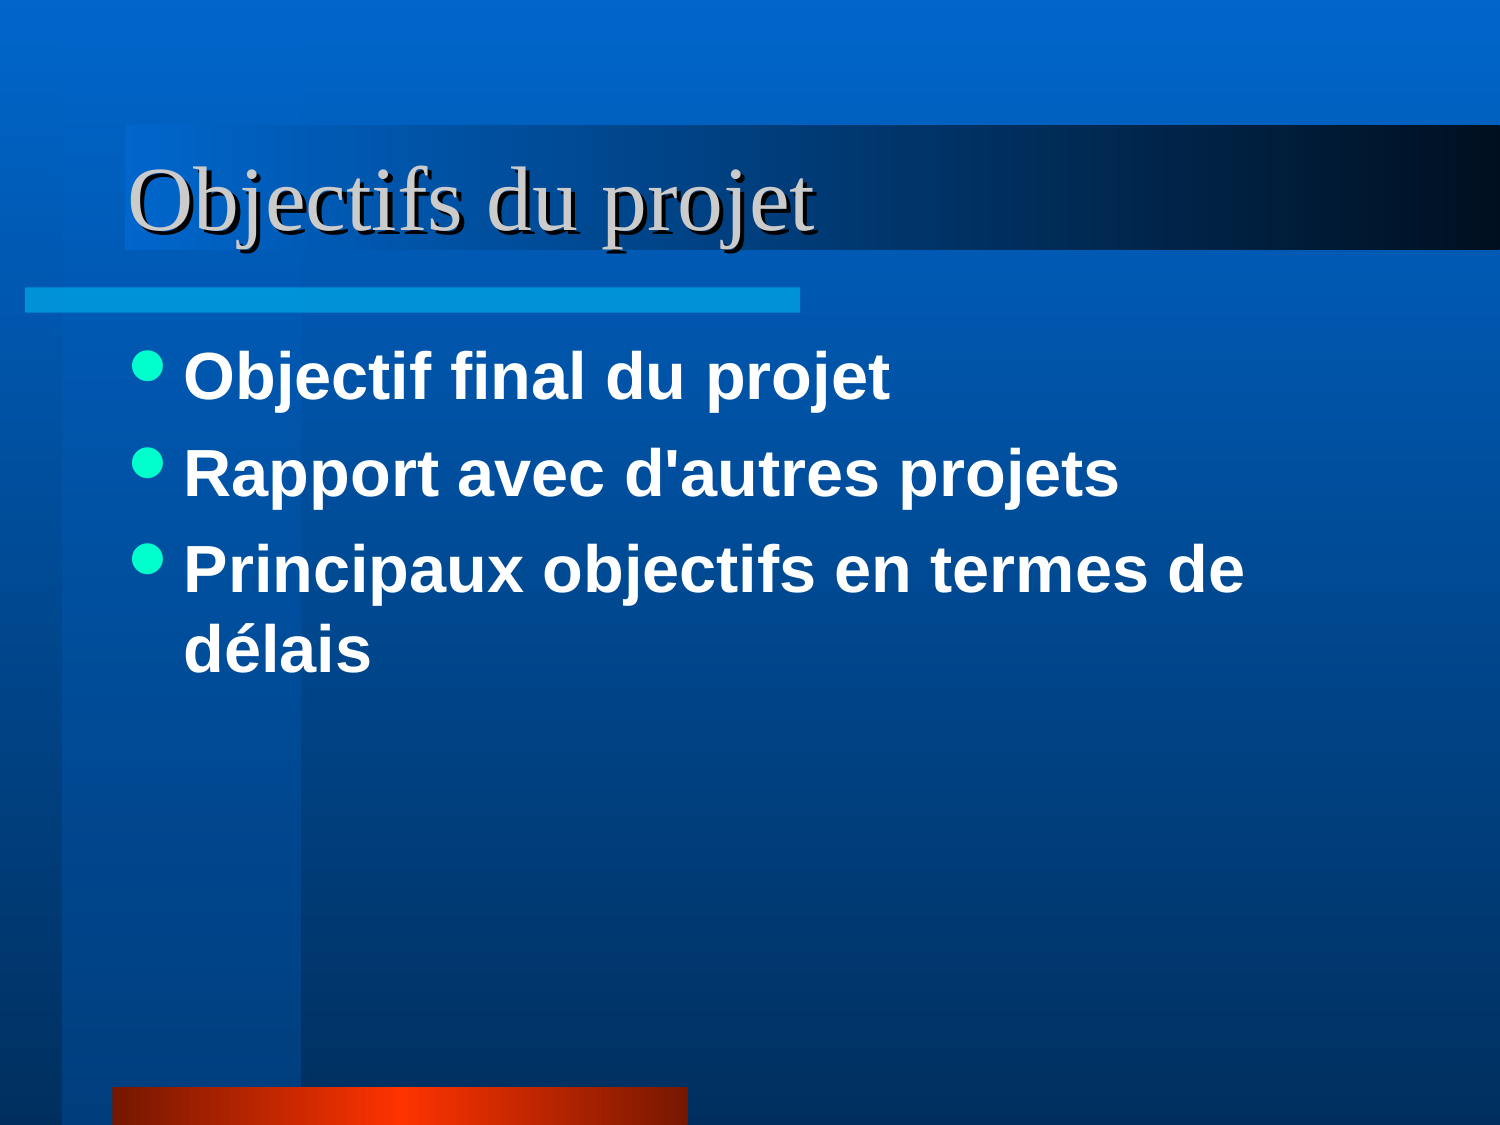

# Objectifs du projet
Objectif final du projet
Rapport avec d'autres projets
Principaux objectifs en termes de délais